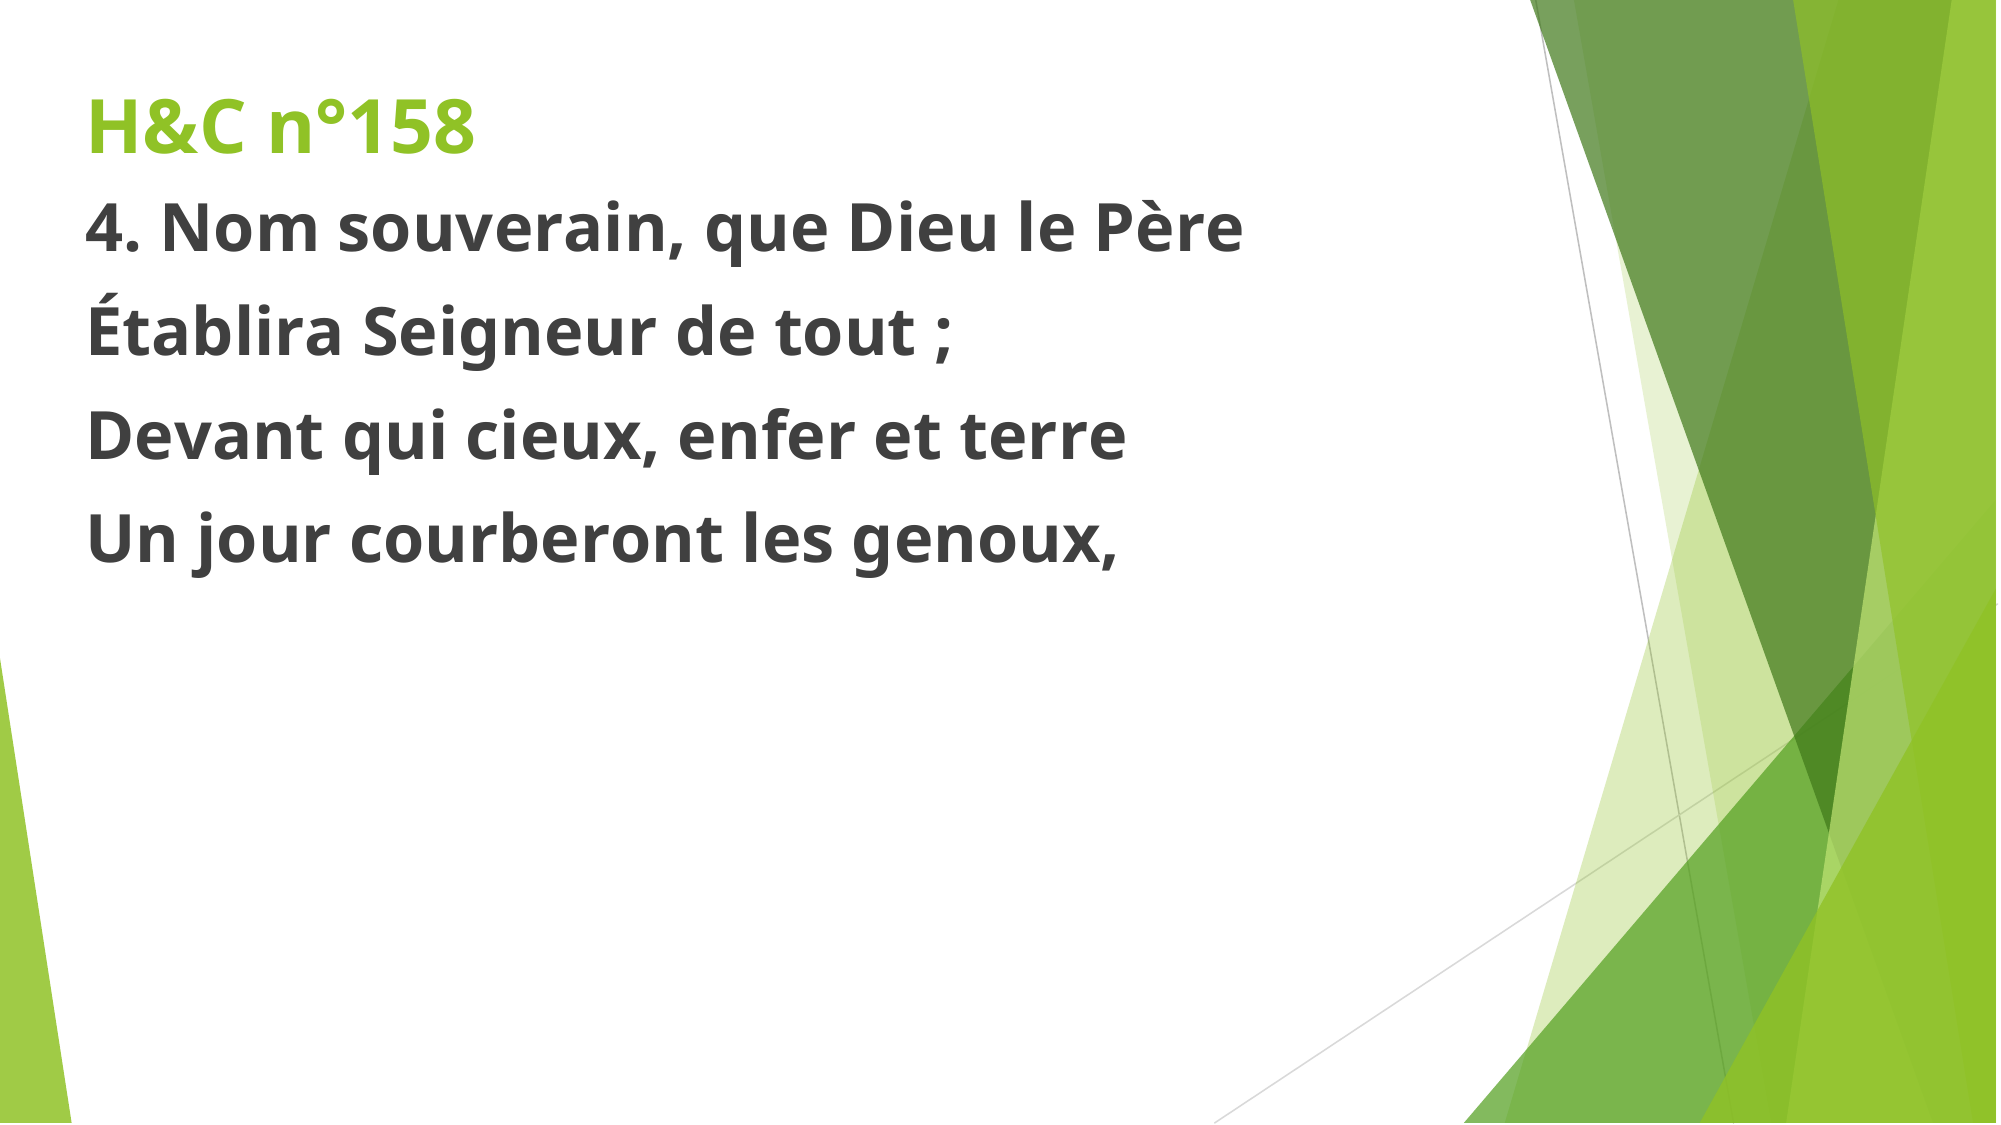

H&C n°158
4. Nom souverain, que Dieu le Père
Établira Seigneur de tout ;
Devant qui cieux, enfer et terre
Un jour courberont les genoux,